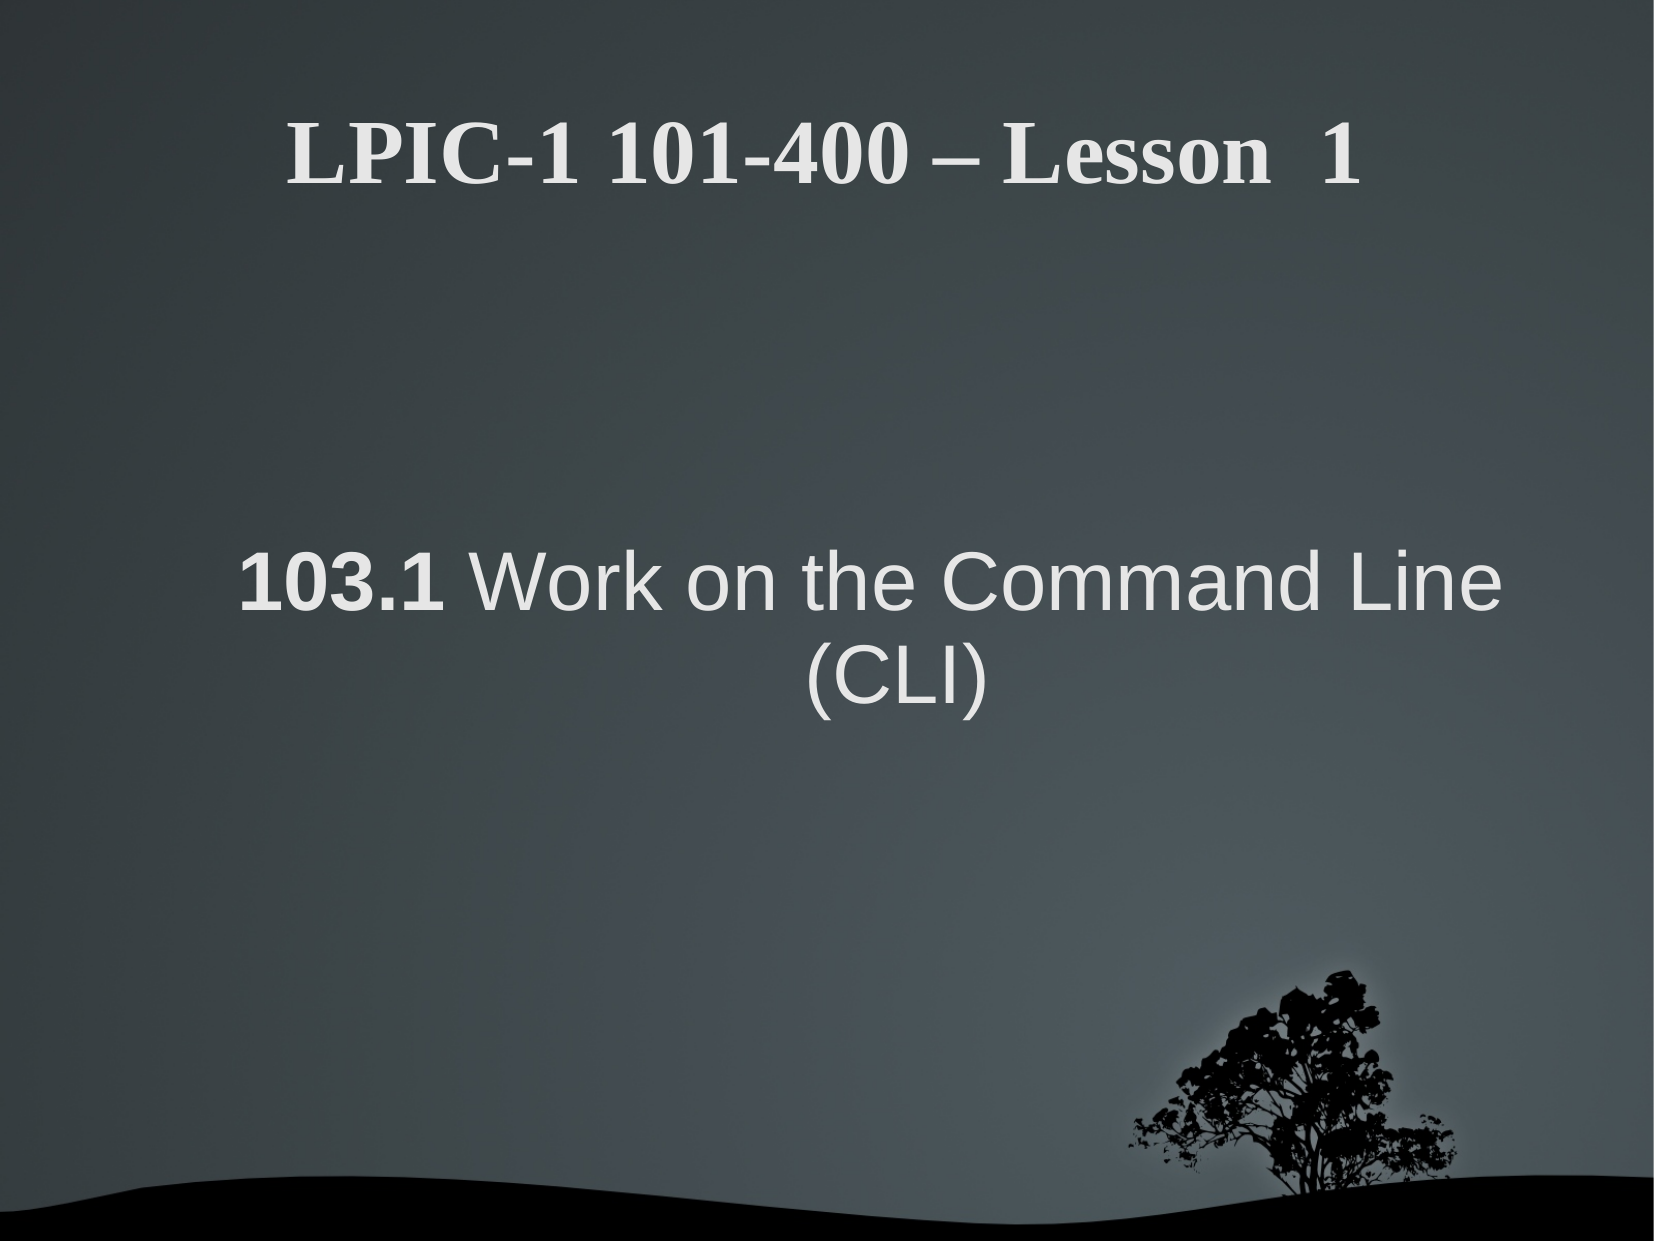

# LPIC-1 101-400 – Lesson 1
103.1 Work on the Command Line (CLI)